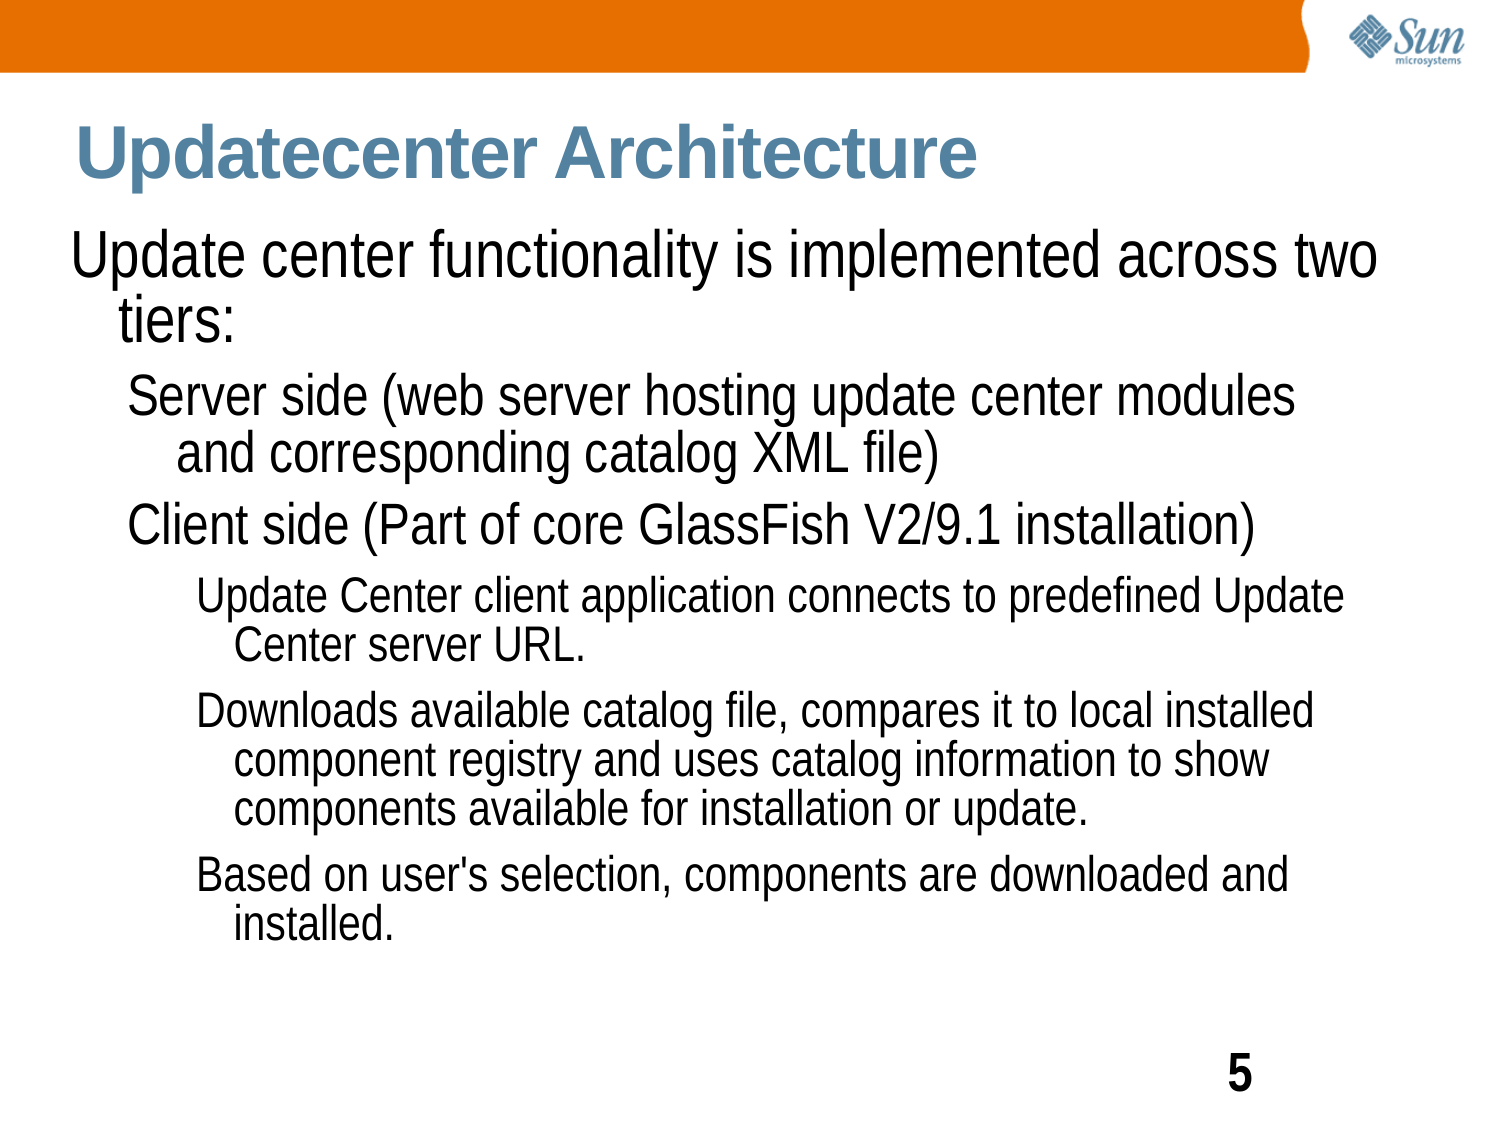

# Updatecenter Architecture
Update center functionality is implemented across two tiers:
Server side (web server hosting update center modules and corresponding catalog XML file)
Client side (Part of core GlassFish V2/9.1 installation)
Update Center client application connects to predefined Update Center server URL.
Downloads available catalog file, compares it to local installed component registry and uses catalog information to show components available for installation or update.
Based on user's selection, components are downloaded and installed.